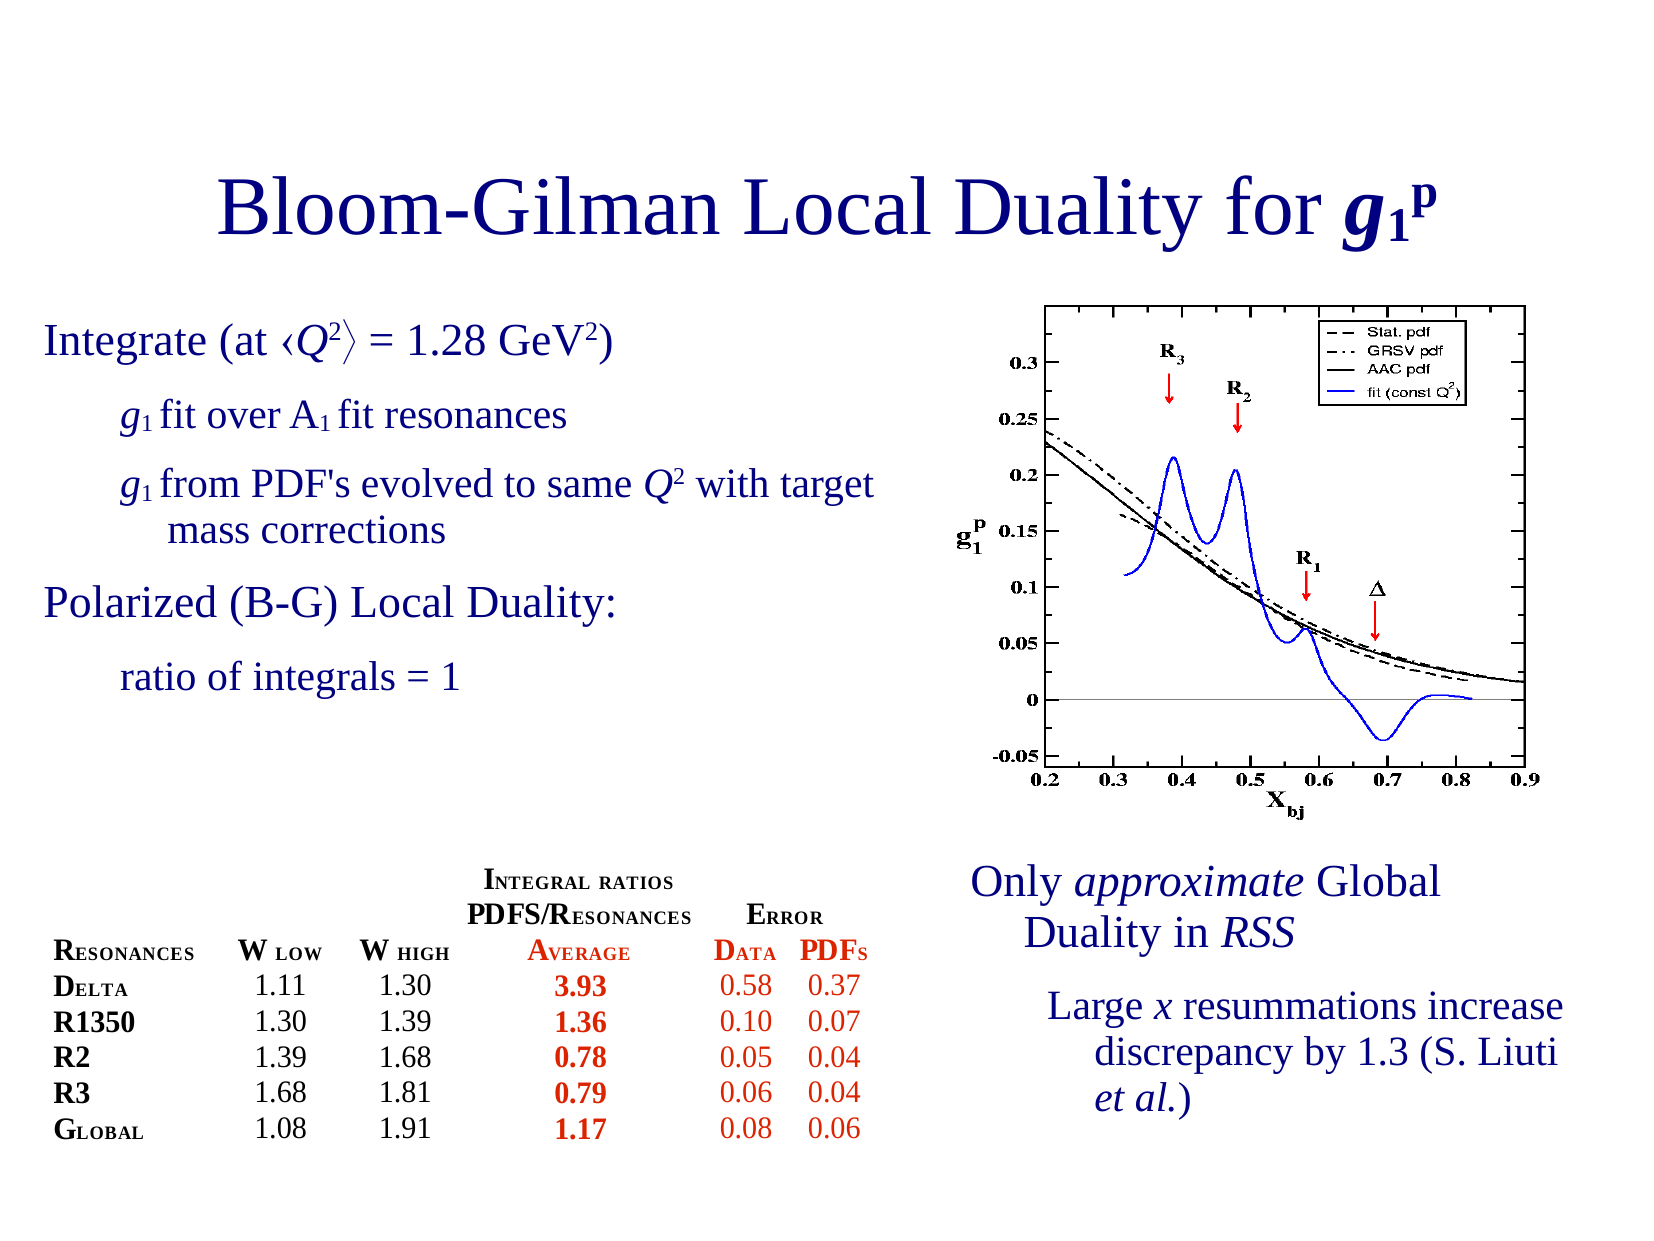

# Bloom-Gilman Local Duality for g1p
Integrate (at Q2 = 1.28 GeV2)
g1 fit over A1 fit resonances
g1 from PDF's evolved to same Q2 with target mass corrections
Polarized (B-G) Local Duality:
ratio of integrals = 1
Only approximate Global Duality in RSS
Large x resummations increase discrepancy by 1.3 (S. Liuti et al.)